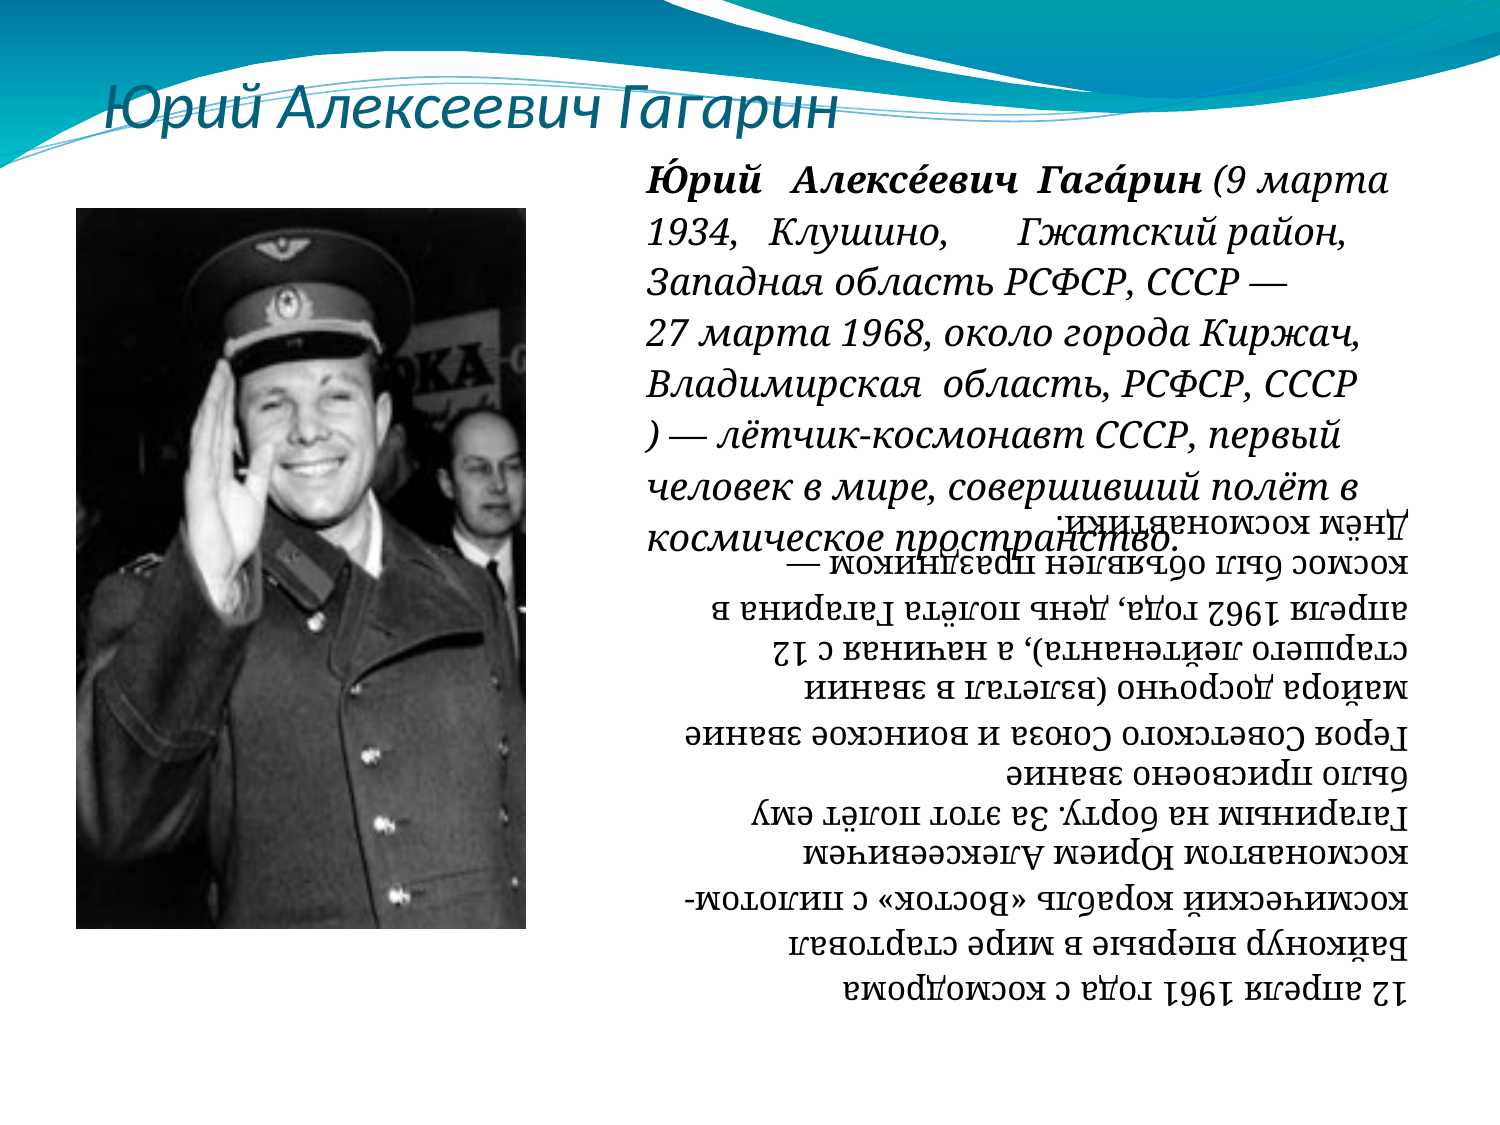

# Юрий Алексеевич Гагарин
Ю́рий Алексе́евич Гага́рин (9 марта 1934,  Клушино,  Гжатский район, Западная область РСФСР, СССР — 27 марта 1968, около города Киржач, Владимирская область, РСФСР, СССР) — лётчик-космонавт СССР, первый человек в мире, совершивший полёт в космическое пространство.
12 апреля 1961 года с космодрома Байконур впервые в мире стартовал космический корабль «Восток» с пилотом-космонавтом Юрием Алексеевичем Гагариным на борту. За этот полёт ему было присвоено звание Героя Советского Союза и воинское звание майора досрочно (взлетал в звании старшего лейтенанта), а начиная с 12 апреля 1962 года, день полёта Гагарина в космос был объявлен праздником — Днём космонавтики.